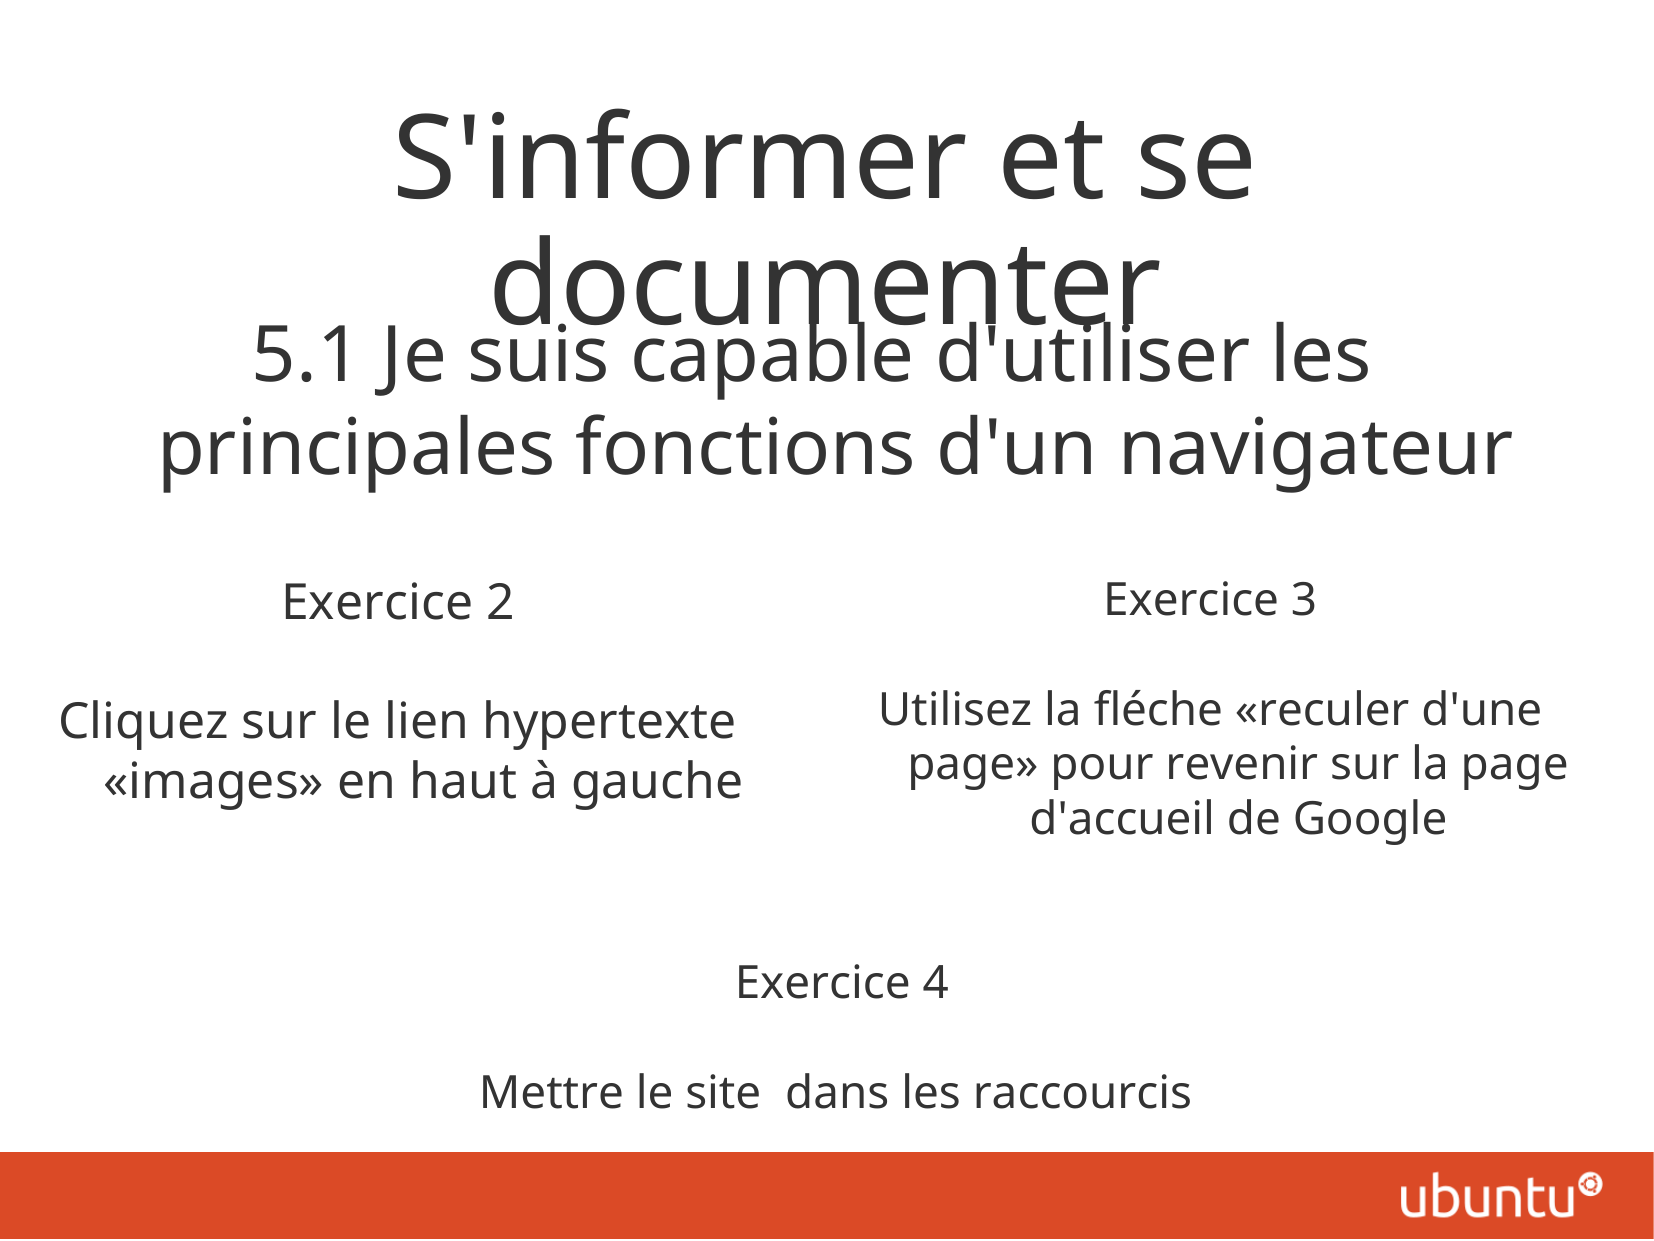

S'informer et se documenter
5.1 Je suis capable d'utiliser les principales fonctions d'un navigateur
# Exercice 2
Cliquez sur le lien hypertexte «images» en haut à gauche
Exercice 3
Utilisez la fléche «reculer d'une page» pour revenir sur la page d'accueil de Google
Exercice 4
Mettre le site dans les raccourcis